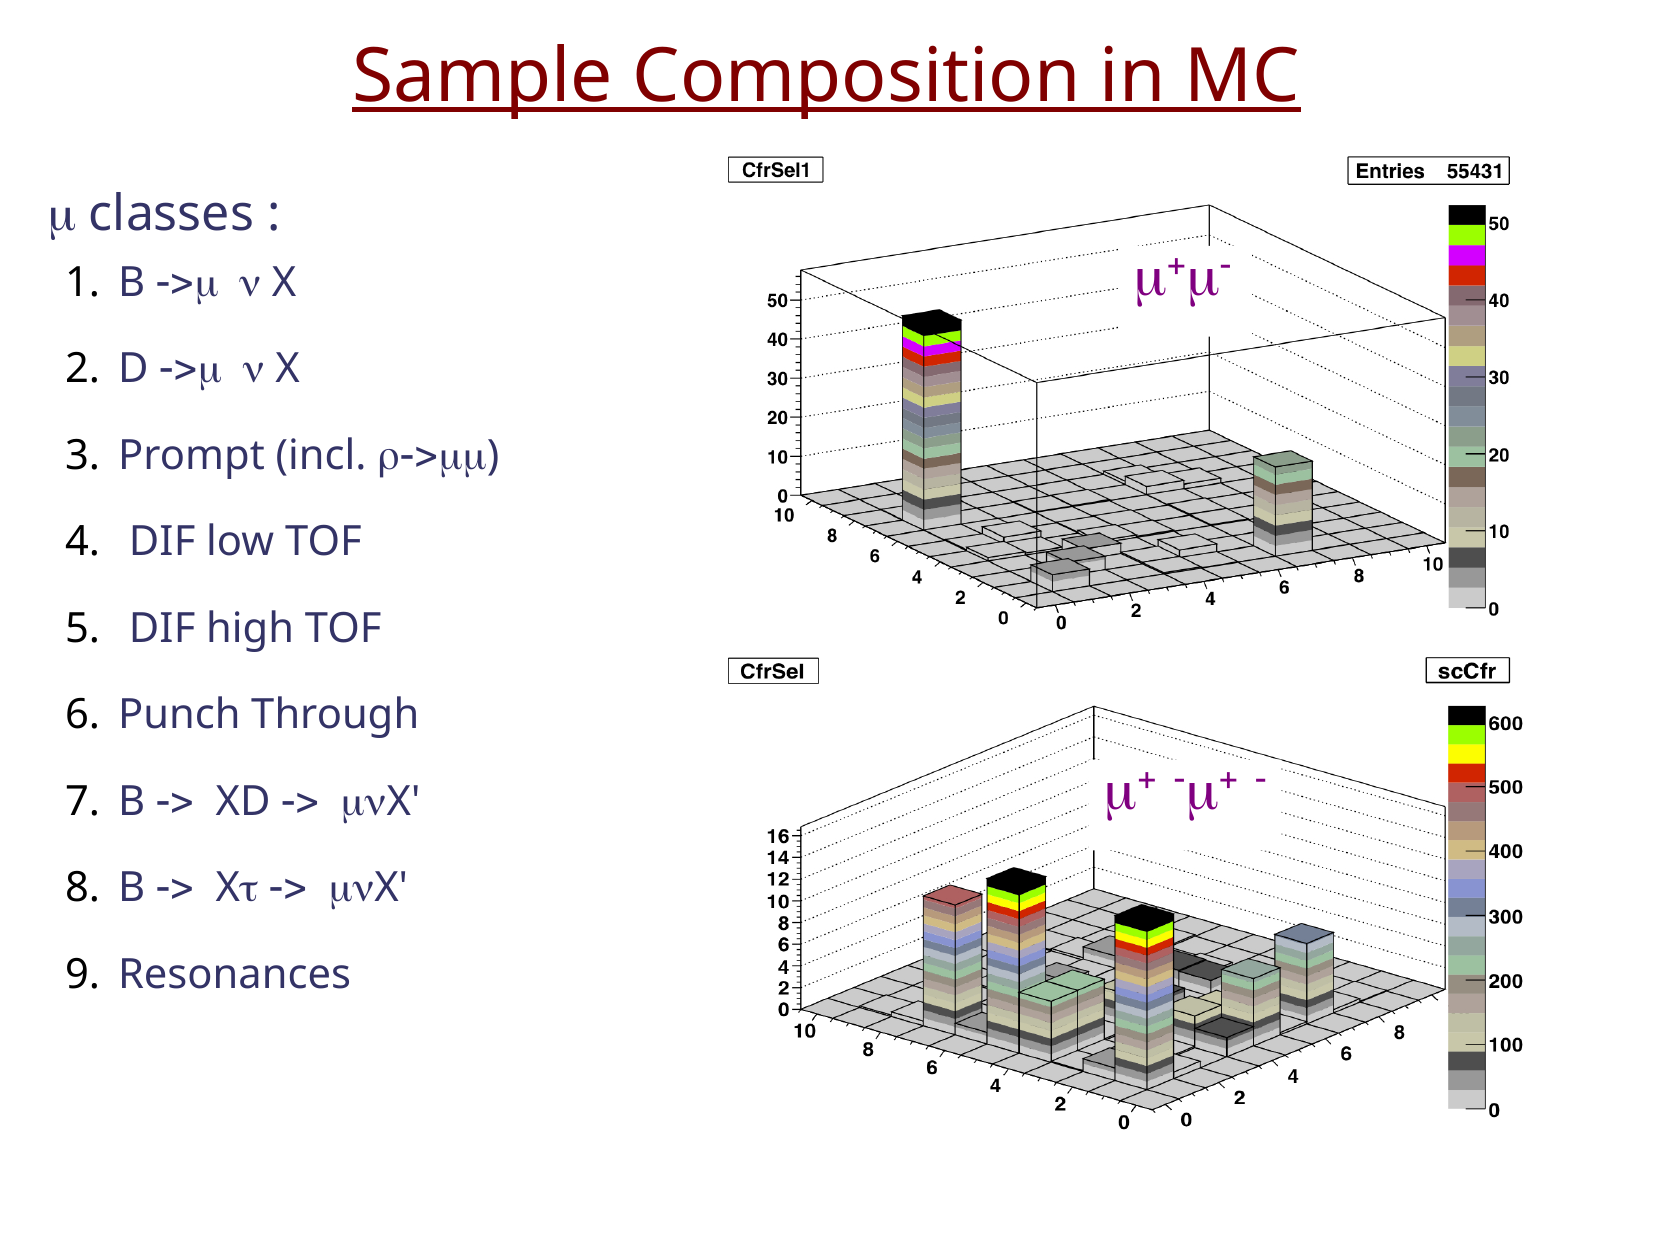

# Sample Composition in MC
m classes :
B ->m n X
D ->m n X
Prompt (incl. r->mm)
 DIF low TOF
 DIF high TOF
Punch Through
B -> XD -> mnX'
B -> Xt -> mnX'
Resonances
m+m-
m+ -m+ -